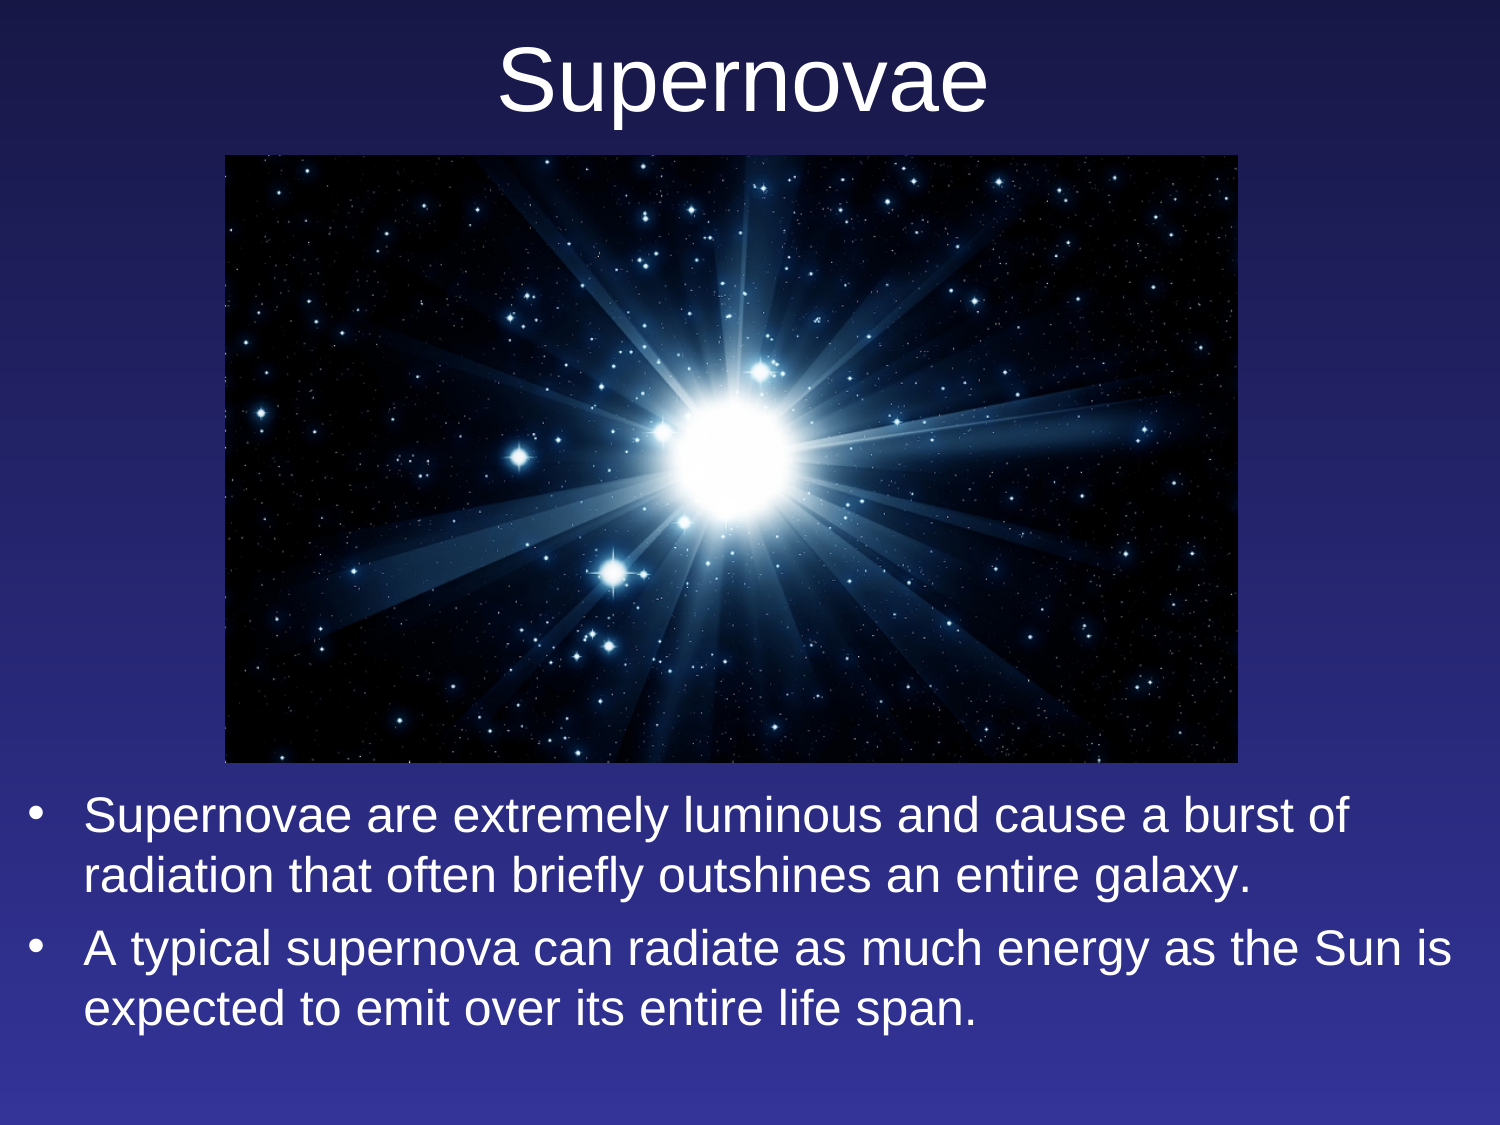

Supernovae
# Supernovae are extremely luminous and cause a burst of radiation that often briefly outshines an entire galaxy.
A typical supernova can radiate as much energy as the Sun is expected to emit over its entire life span.